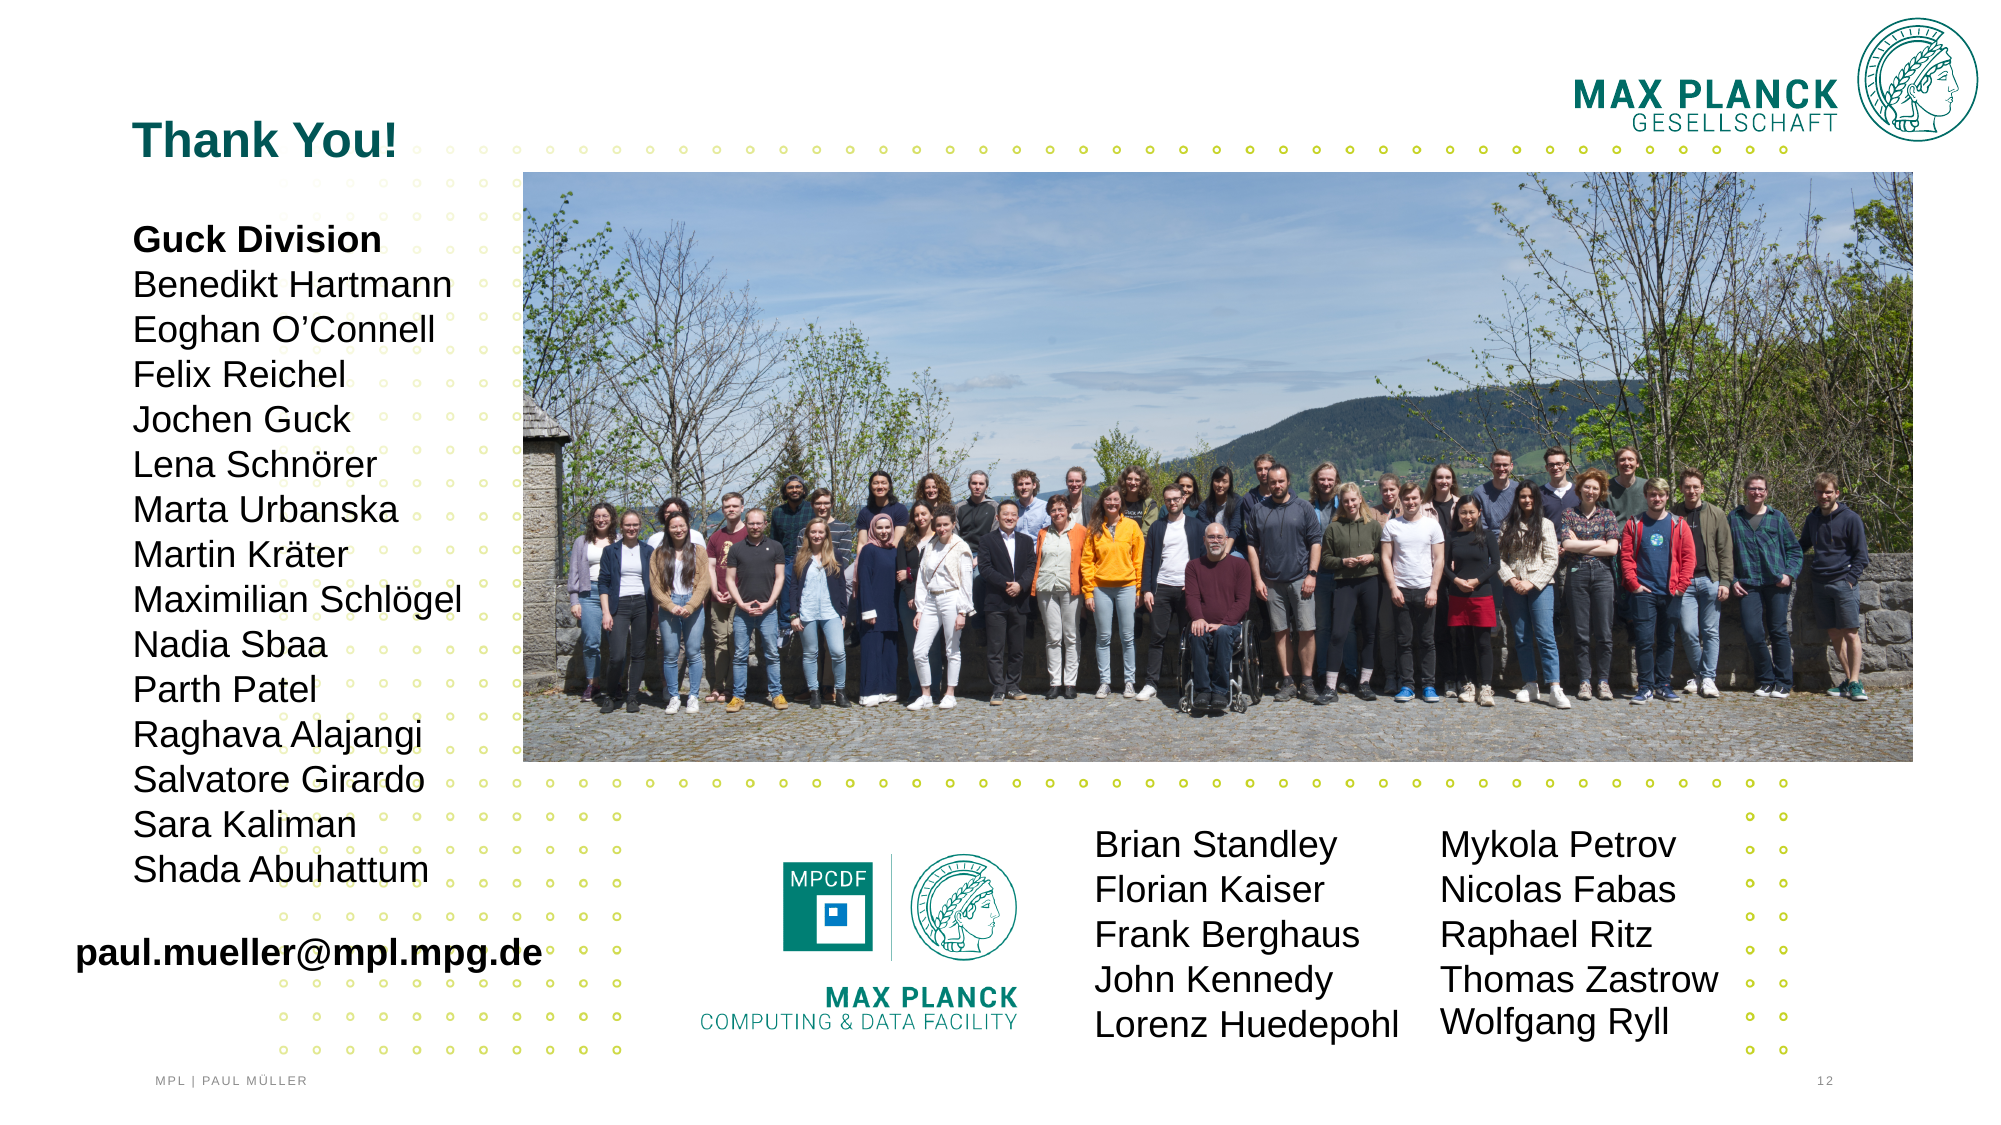

# Thank You!
Guck Division
Benedikt Hartmann
Eoghan O’Connell
Felix Reichel
Jochen Guck
Lena Schnörer
Marta Urbanska
Martin Kräter
Maximilian Schlögel
Nadia Sbaa
Parth Patel
Raghava Alajangi
Salvatore Girardo
Sara Kaliman
Shada Abuhattum
Brian Standley
Florian Kaiser
Frank Berghaus
John Kennedy
Lorenz Huedepohl
Mykola Petrov
Nicolas Fabas
Raphael Ritz
Thomas Zastrow
Wolfgang Ryll
paul.mueller@mpl.mpg.de
MPL | Paul Müller